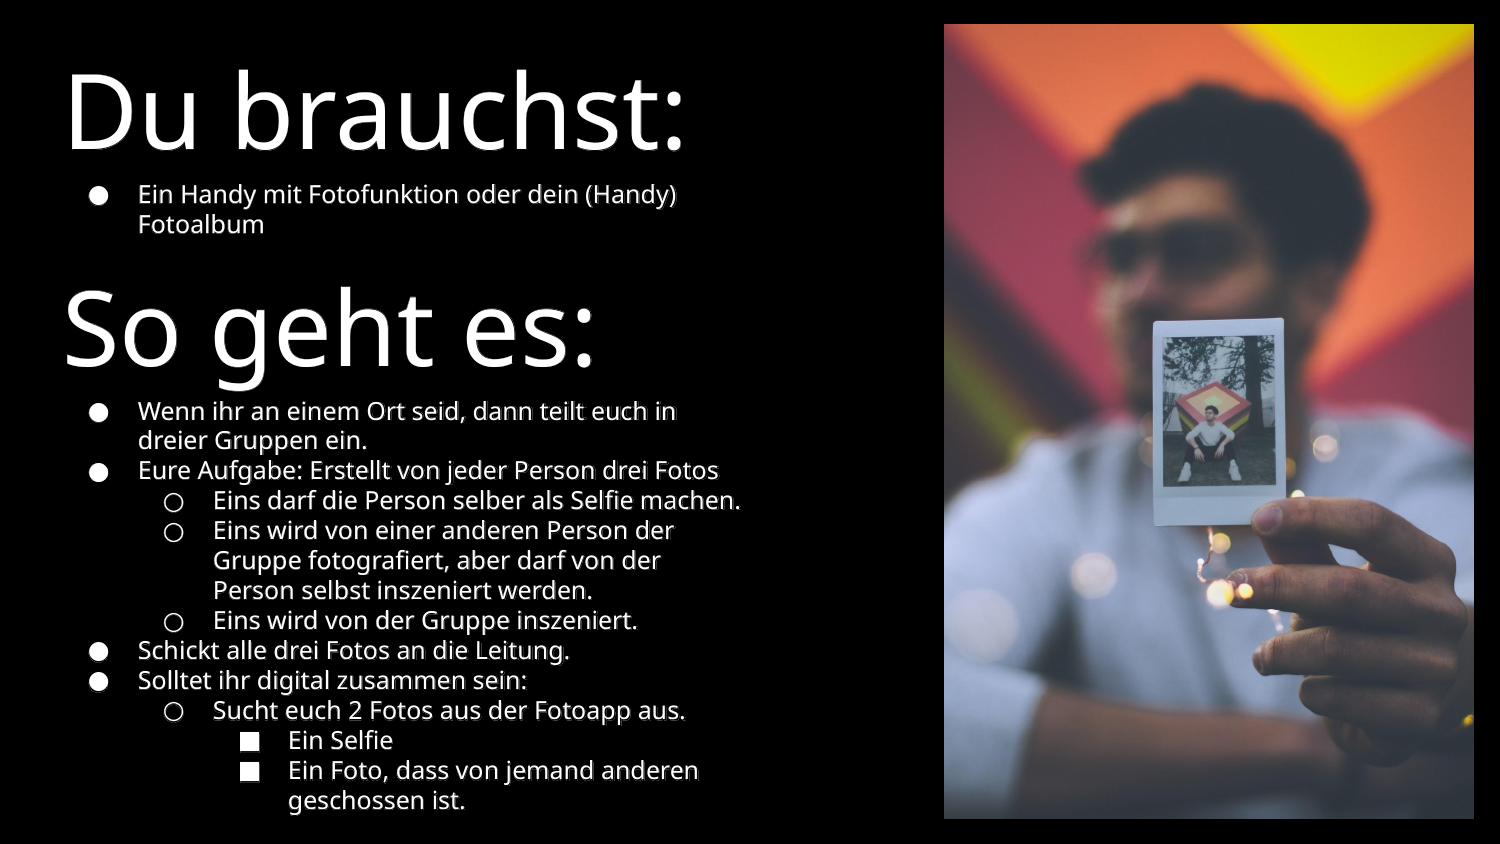

Du brauchst:
Ein Handy mit Fotofunktion oder dein (Handy) Fotoalbum
So geht es:
Wenn ihr an einem Ort seid, dann teilt euch in dreier Gruppen ein.
Eure Aufgabe: Erstellt von jeder Person drei Fotos
Eins darf die Person selber als Selfie machen.
Eins wird von einer anderen Person der Gruppe fotografiert, aber darf von der Person selbst inszeniert werden.
Eins wird von der Gruppe inszeniert.
Schickt alle drei Fotos an die Leitung.
Solltet ihr digital zusammen sein:
Sucht euch 2 Fotos aus der Fotoapp aus.
Ein Selfie
Ein Foto, dass von jemand anderen geschossen ist.